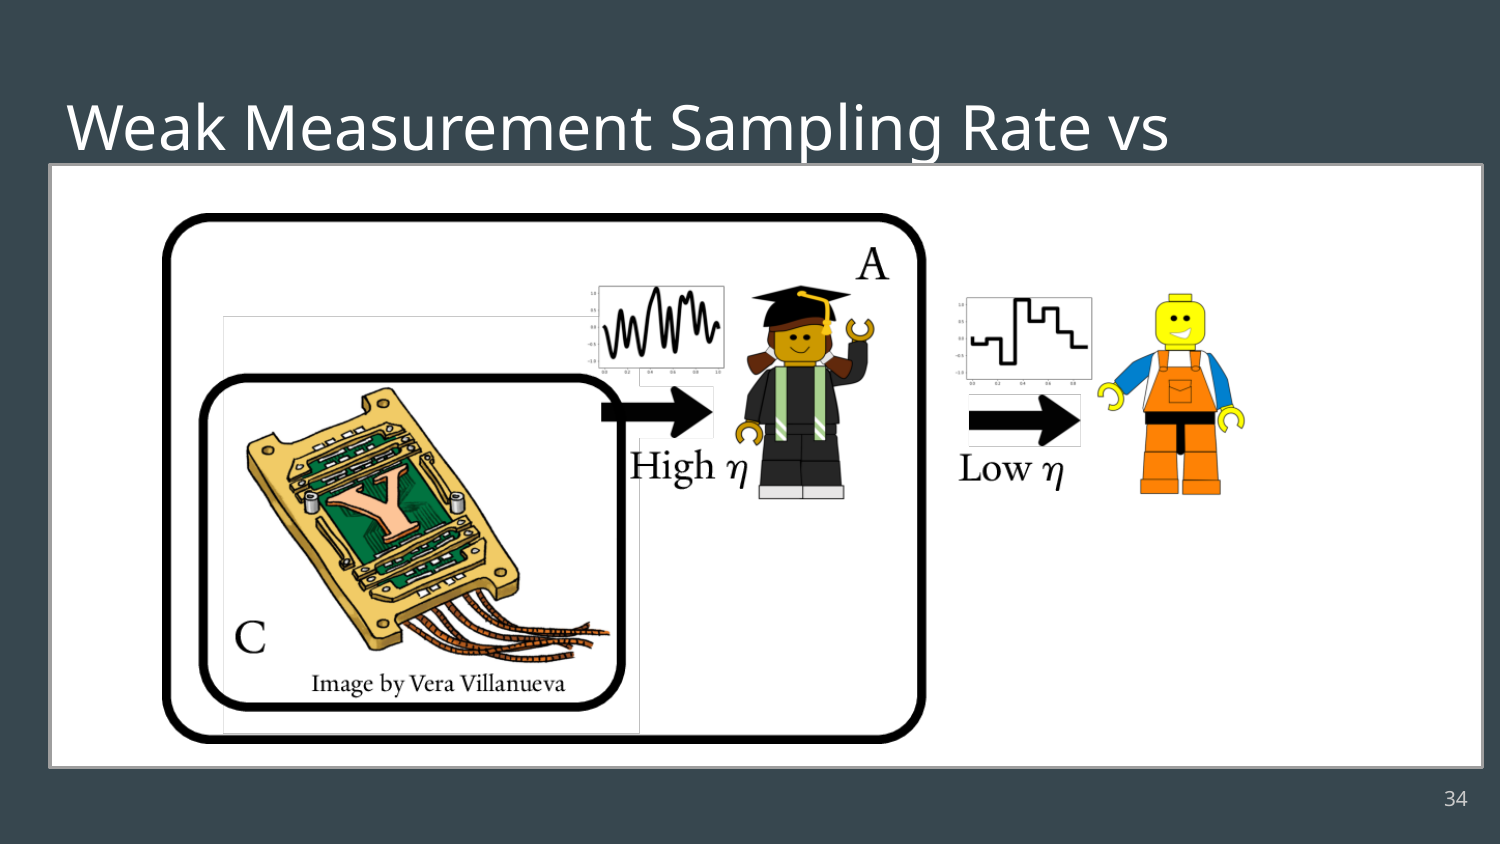

# Weak Measurement Sampling Rate vs Numerical Timestep
Perfect measurement efficiency, i.e. η=1, implies infinite sampling rate for V!
Not usually a problem, until we try to integrate stiff systems...